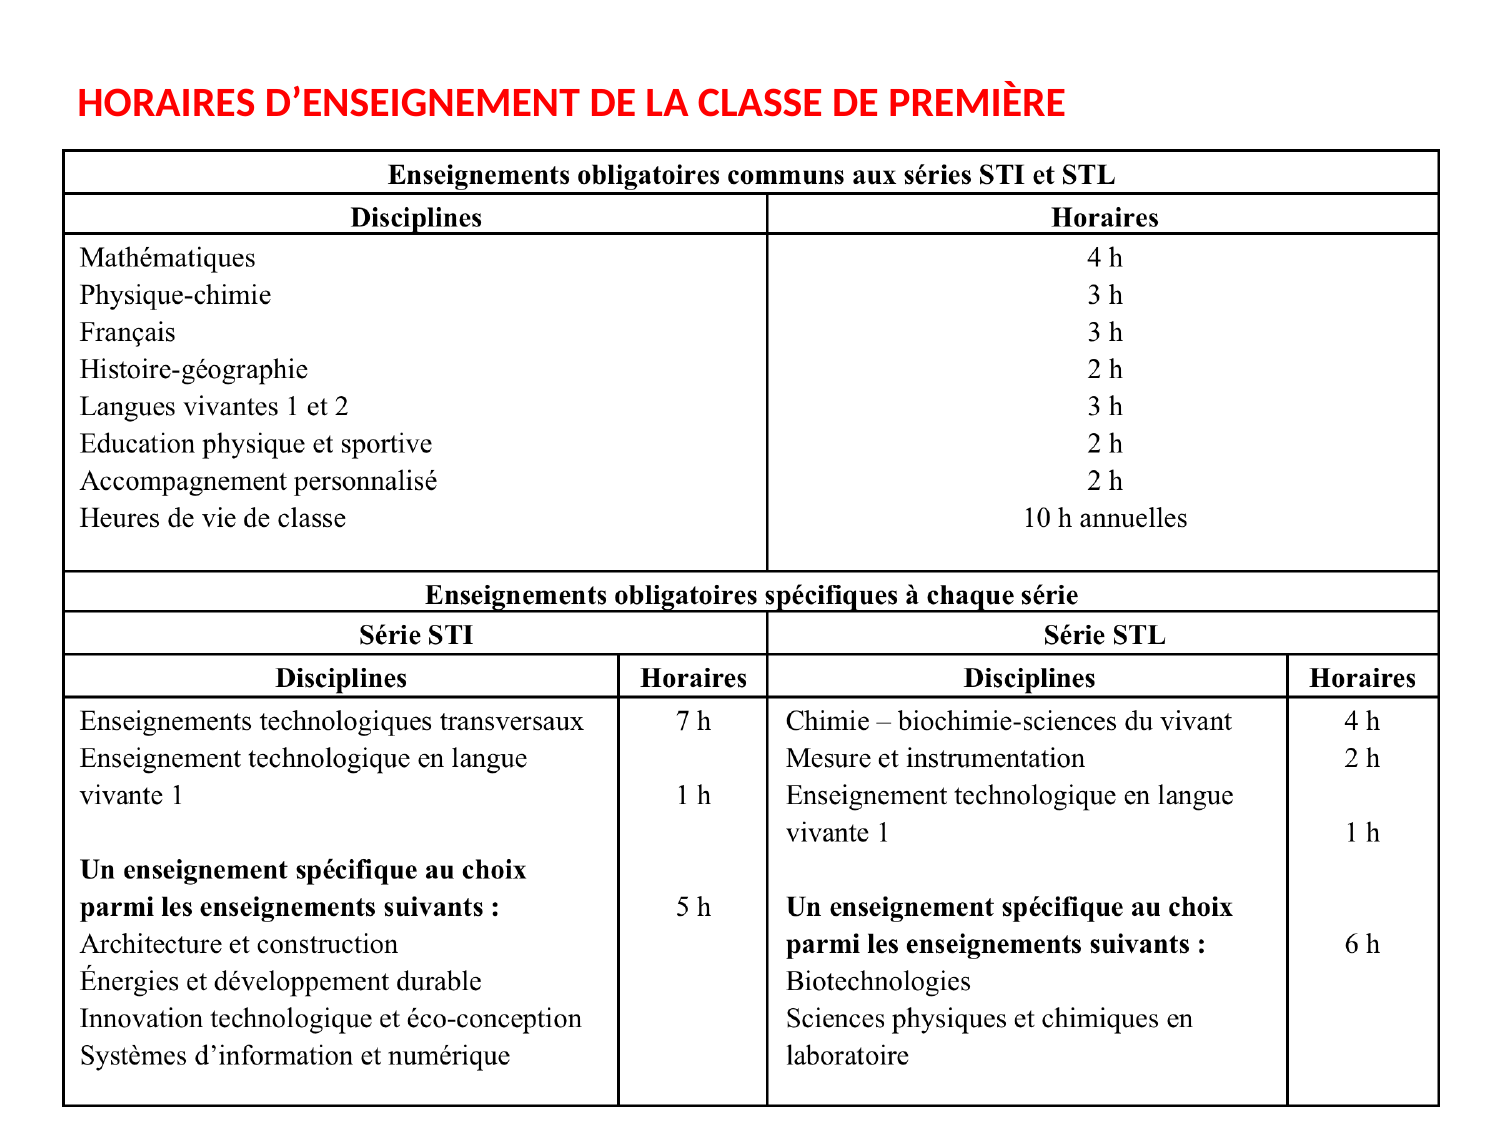

HORAIRES D’ENSEIGNEMENT DE LA CLASSE DE PREMIÈRE